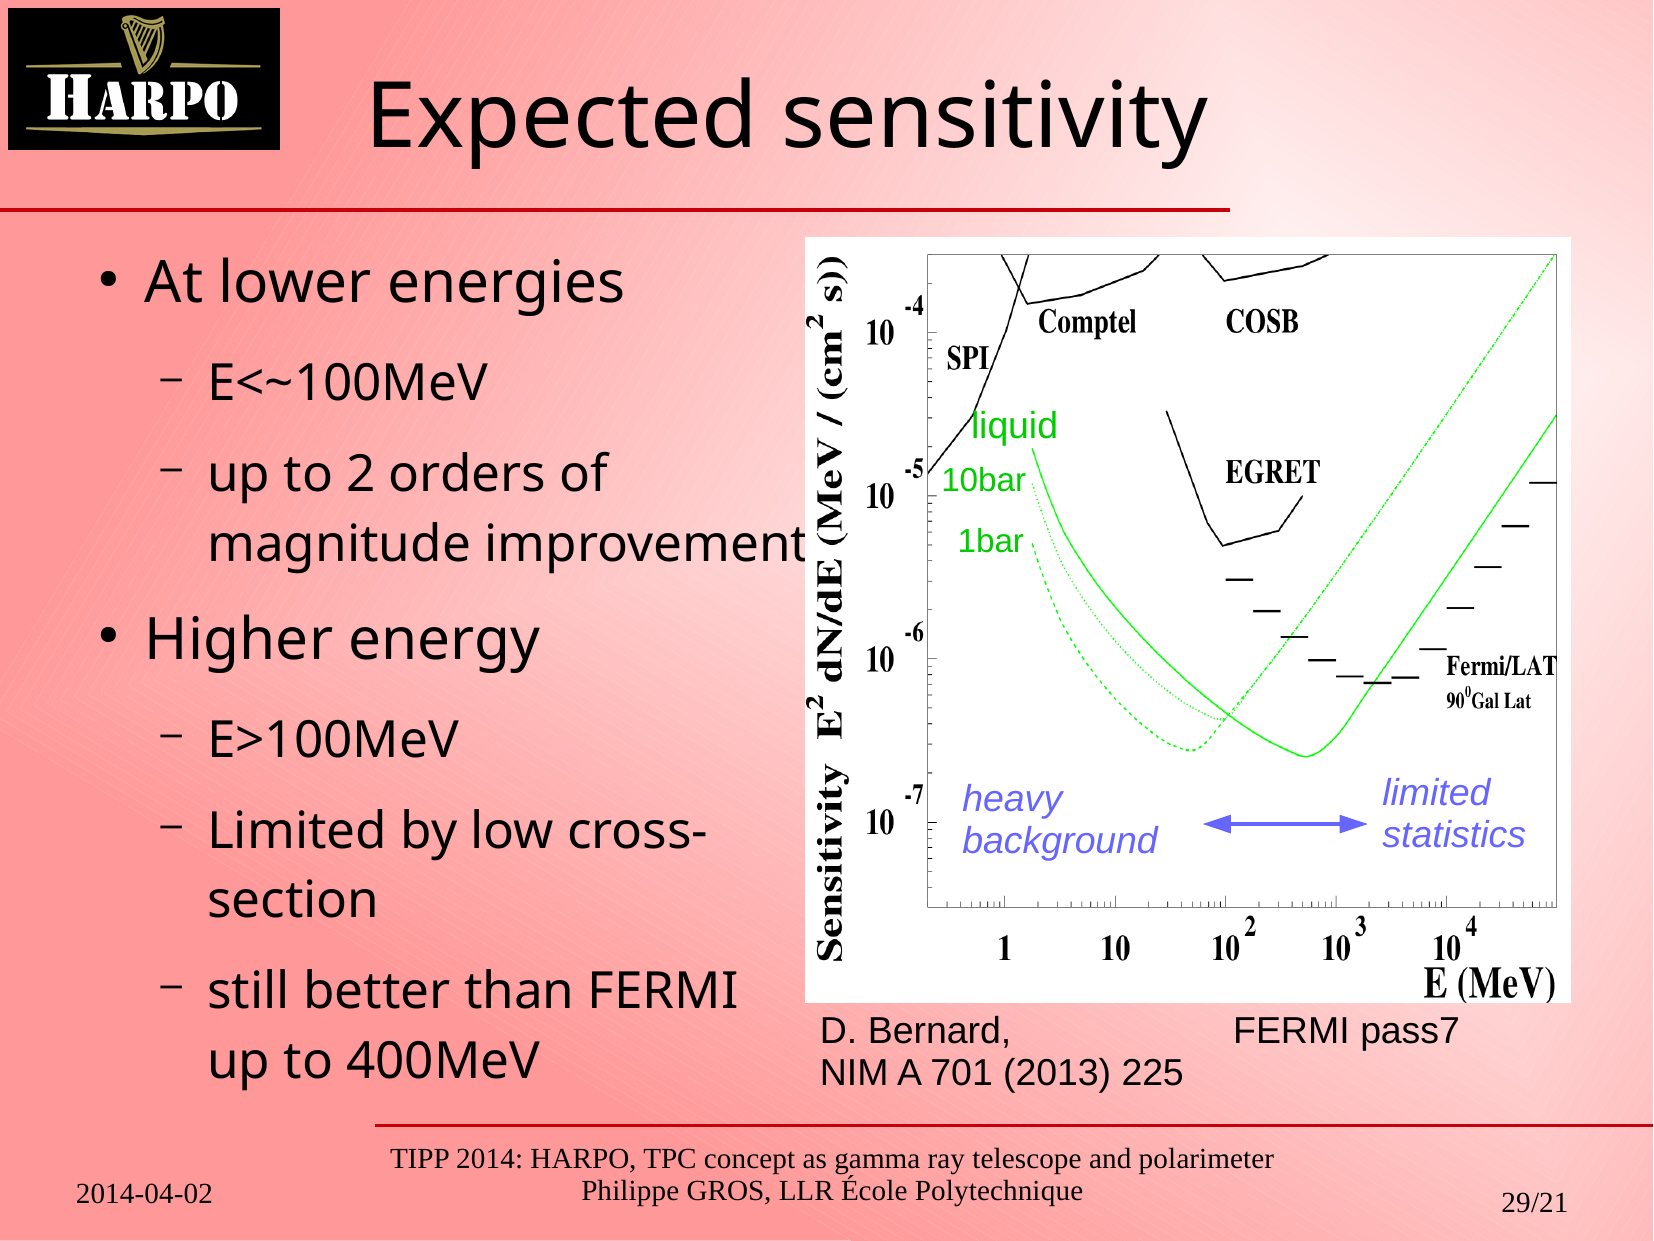

# Expected sensitivity
liquid
10bar
1bar
limited
statistics
heavy
background
At lower energies
E<~100MeV
up to 2 orders of magnitude improvement
Higher energy
E>100MeV
Limited by low cross-section
still better than FERMI up to 400MeV
D. Bernard,
NIM A 701 (2013) 225
FERMI pass7
Colloque Grands Instruments: HARPOPhilippe GROS
2014-04-02
29